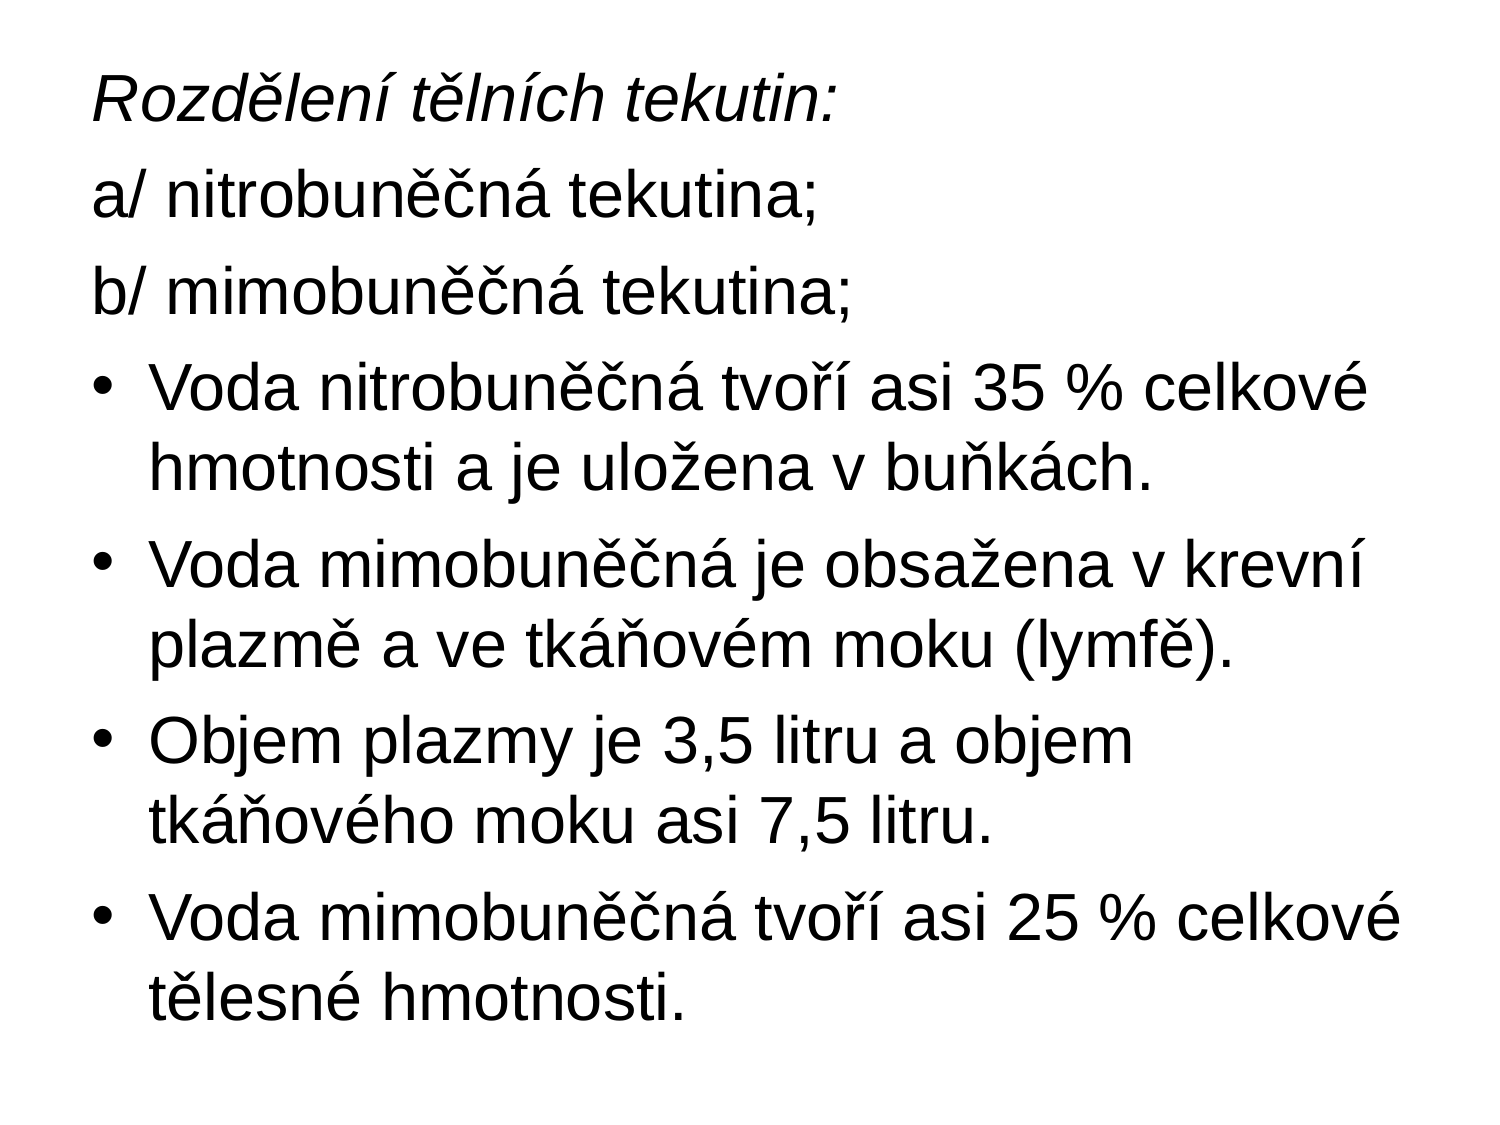

# Rozdělení tělních tekutin:
a/ nitrobuněčná tekutina;
b/ mimobuněčná tekutina;
Voda nitrobuněčná tvoří asi 35 % celkové hmotnosti a je uložena v buňkách.
Voda mimobuněčná je obsažena v krevní plazmě a ve tkáňovém moku (lymfě).
Objem plazmy je 3,5 litru a objem tkáňového moku asi 7,5 litru.
Voda mimobuněčná tvoří asi 25 % celkové tělesné hmotnosti.